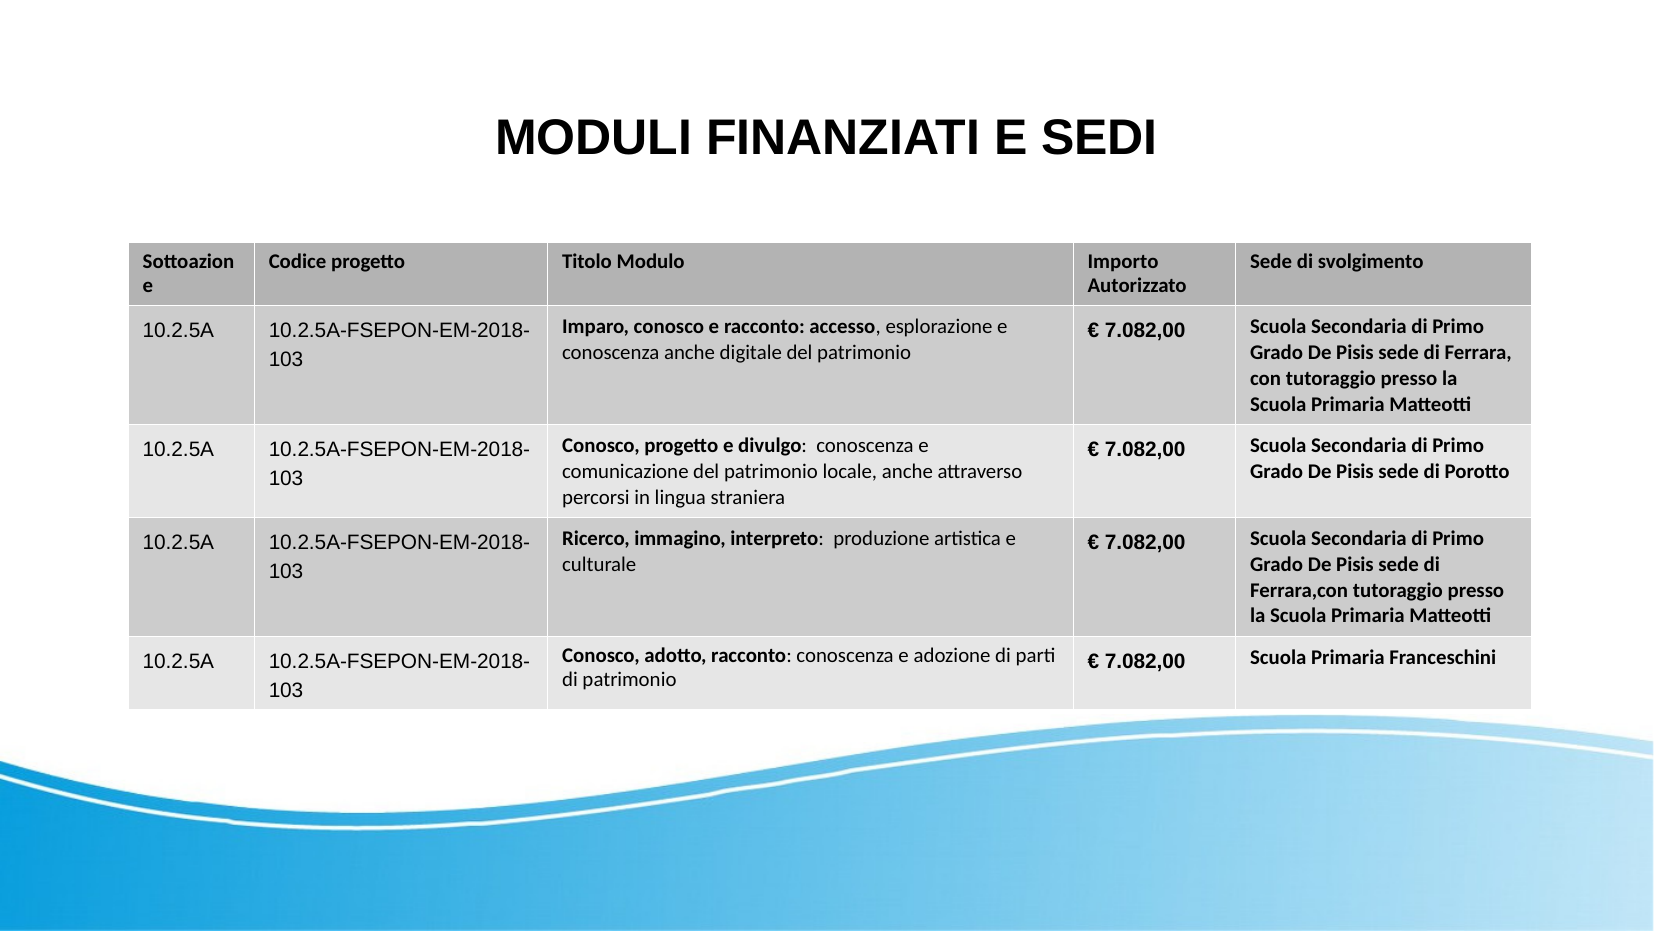

# MODULI FINANZIATI E SEDI
| Sottoazione | Codice progetto | Titolo Modulo | Importo Autorizzato | Sede di svolgimento |
| --- | --- | --- | --- | --- |
| 10.2.5A | 10.2.5A-FSEPON-EM-2018-103 | Imparo, conosco e racconto: accesso, esplorazione e conoscenza anche digitale del patrimonio | € 7.082,00 | Scuola Secondaria di Primo Grado De Pisis sede di Ferrara, con tutoraggio presso la Scuola Primaria Matteotti |
| 10.2.5A | 10.2.5A-FSEPON-EM-2018-103 | Conosco, progetto e divulgo: conoscenza e comunicazione del patrimonio locale, anche attraverso percorsi in lingua straniera | € 7.082,00 | Scuola Secondaria di Primo Grado De Pisis sede di Porotto |
| 10.2.5A | 10.2.5A-FSEPON-EM-2018-103 | Ricerco, immagino, interpreto: produzione artistica e culturale | € 7.082,00 | Scuola Secondaria di Primo Grado De Pisis sede di Ferrara,con tutoraggio presso la Scuola Primaria Matteotti |
| 10.2.5A | 10.2.5A-FSEPON-EM-2018-103 | Conosco, adotto, racconto: conoscenza e adozione di parti di patrimonio | € 7.082,00 | Scuola Primaria Franceschini |